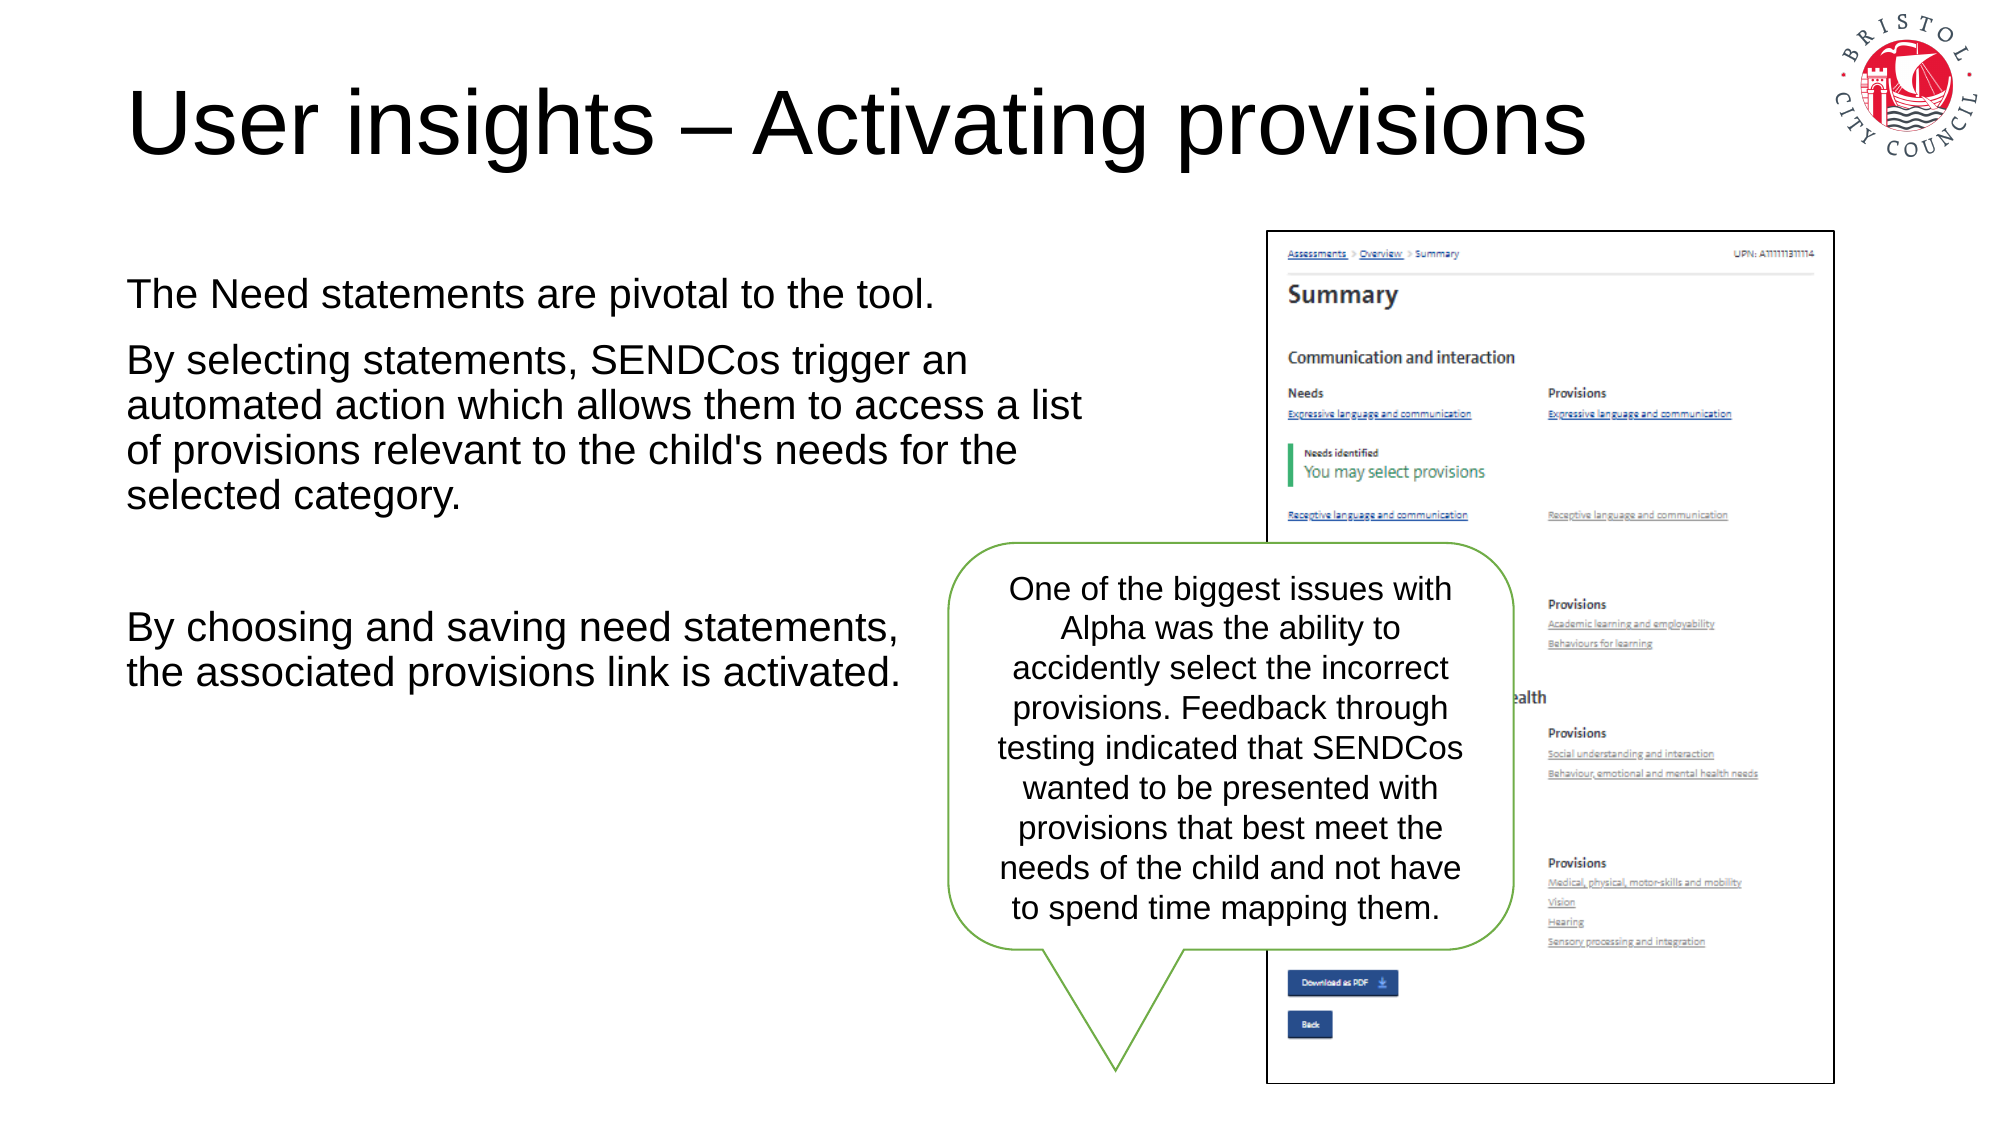

User insights – Activating provisions
# The Need statements are pivotal to the tool.
By selecting statements, SENDCos trigger an automated action which allows them to access a list of provisions relevant to the child's needs for the selected category.
By choosing and saving need statements,
the associated provisions link is activated.
One of the biggest issues with Alpha was the ability to accidently select the incorrect provisions. Feedback through testing indicated that SENDCos wanted to be presented with provisions that best meet the needs of the child and not have to spend time mapping them.